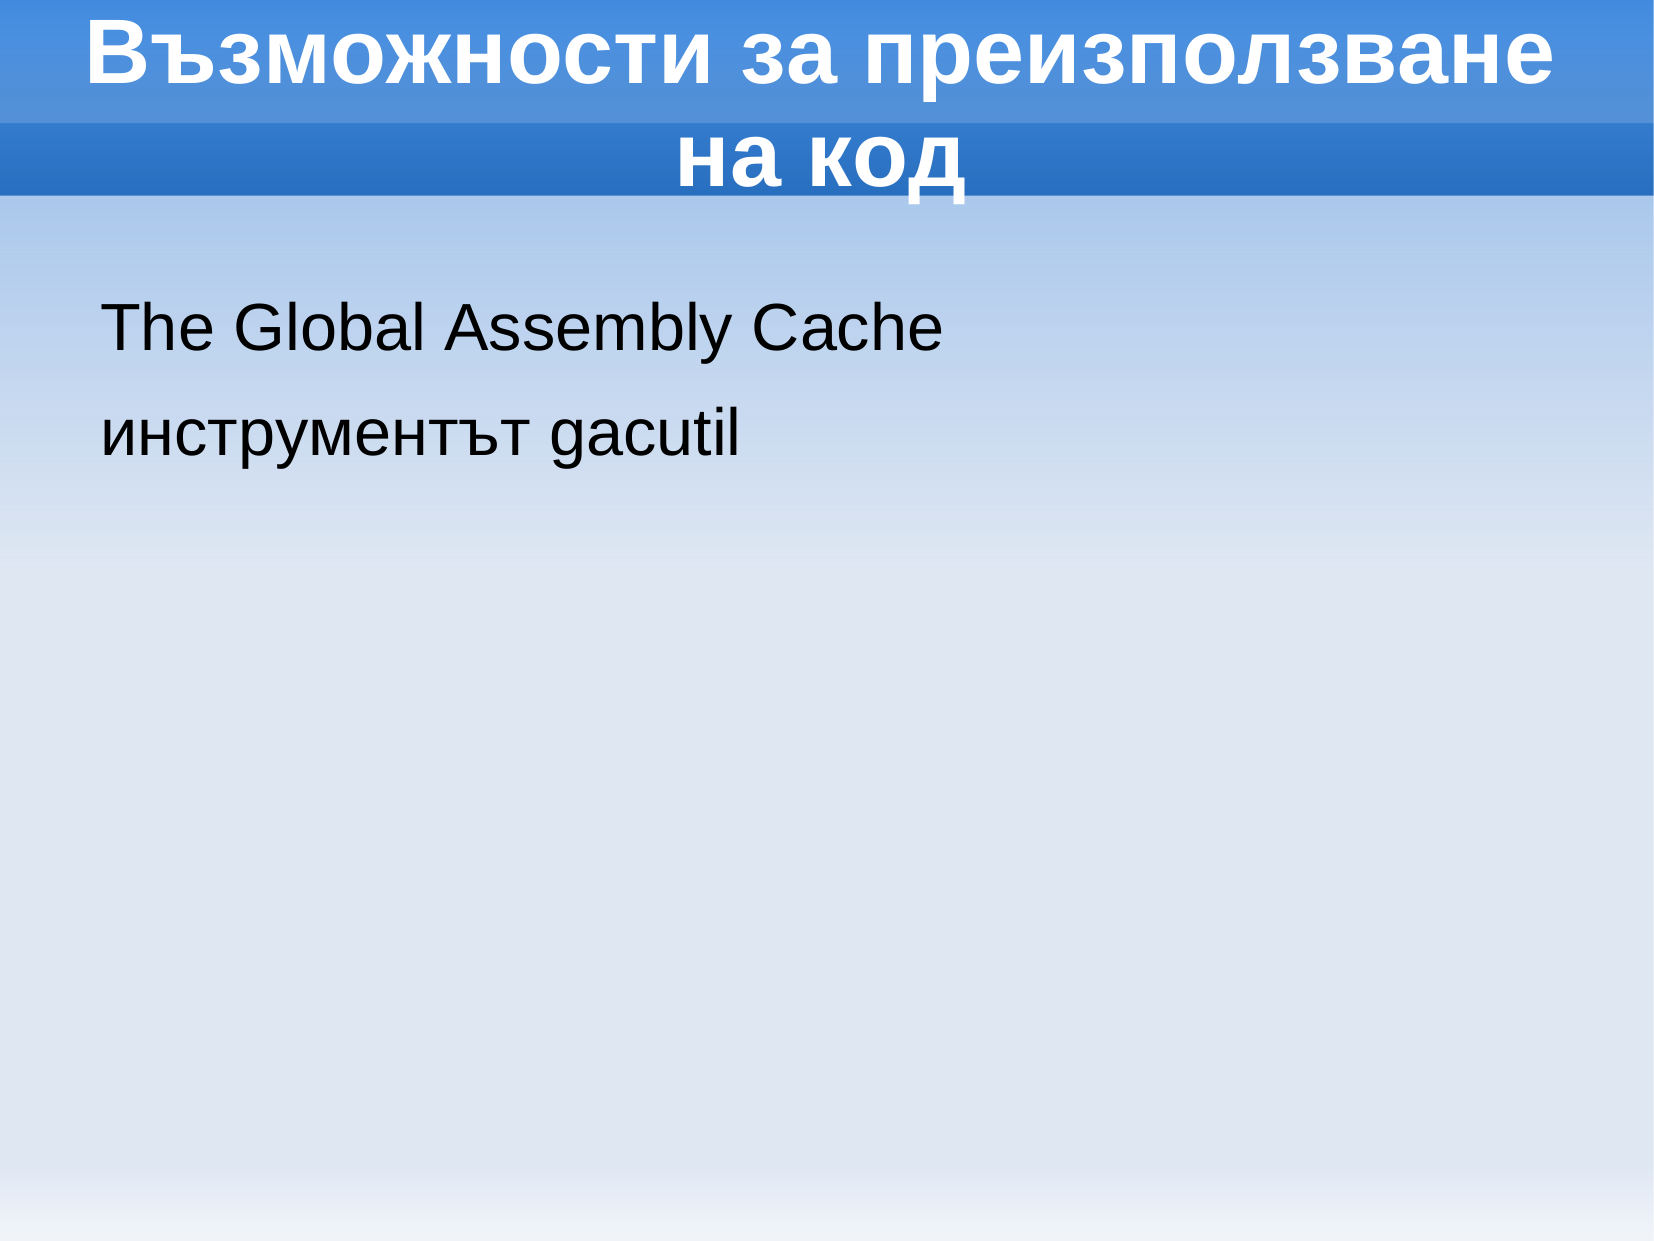

# Възможности за преизползване на код
The Global Assembly Cache
инструментът gacutil